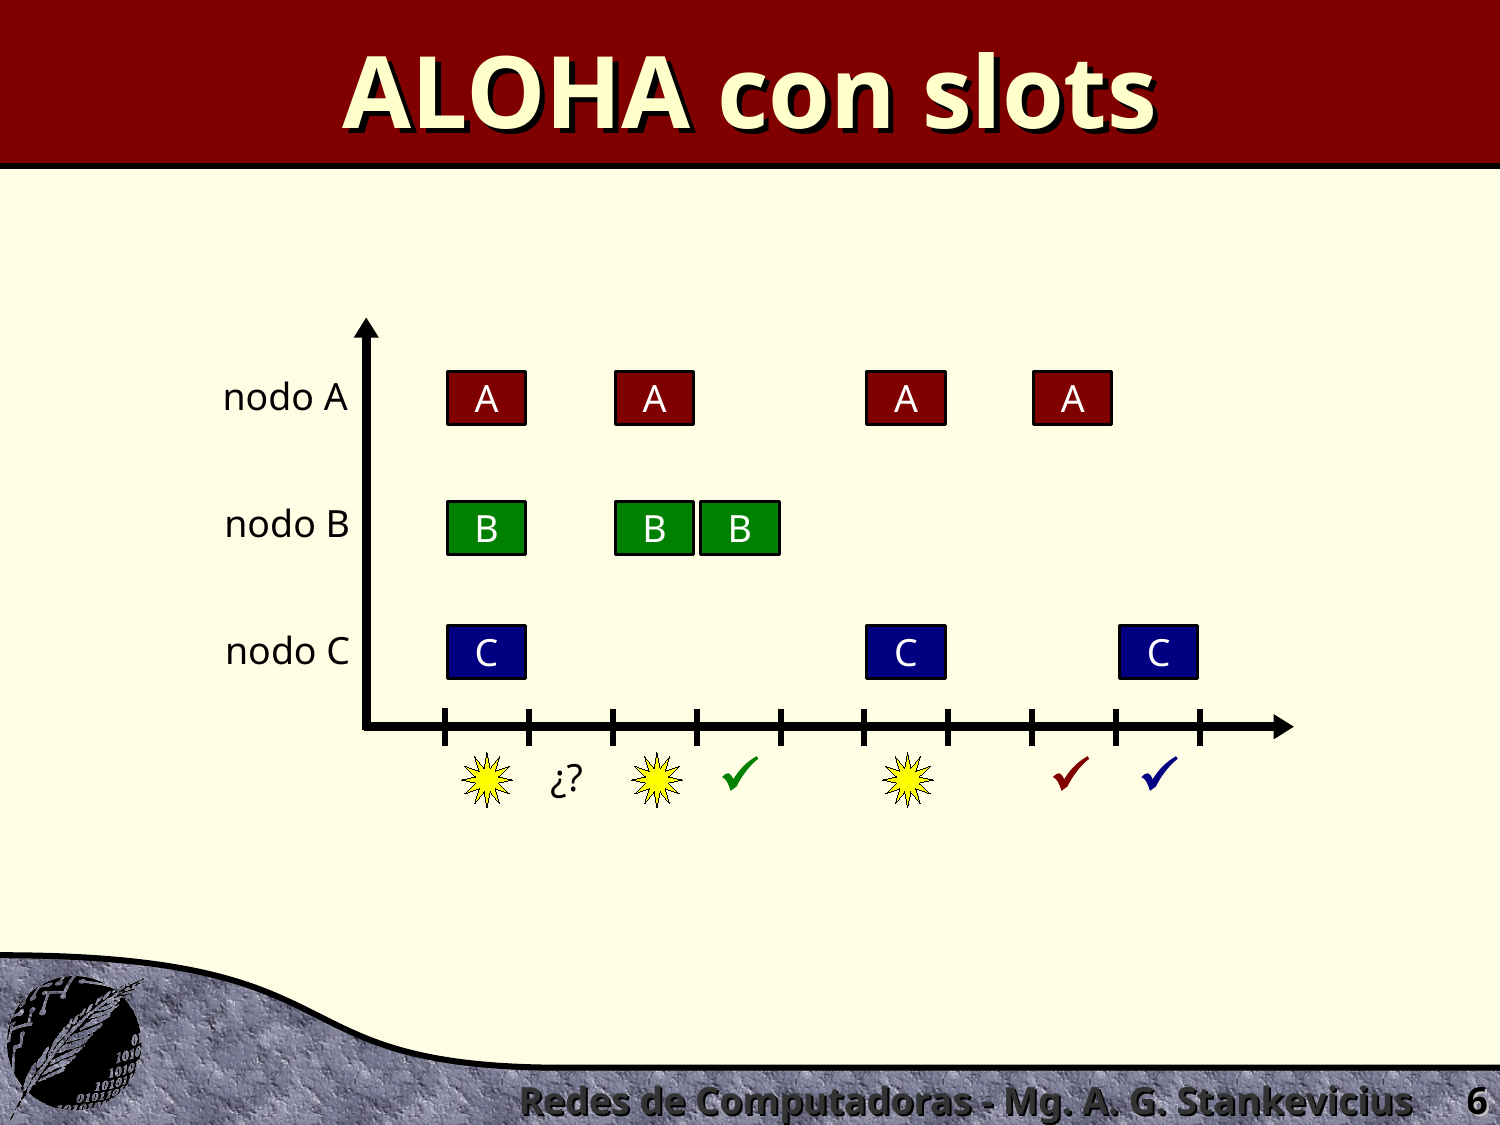

# ALOHA con slots
nodo A
A
A
A
A
nodo B
B
B
B
nodo C
C
C
C
¿?
✓
✓
✓
6